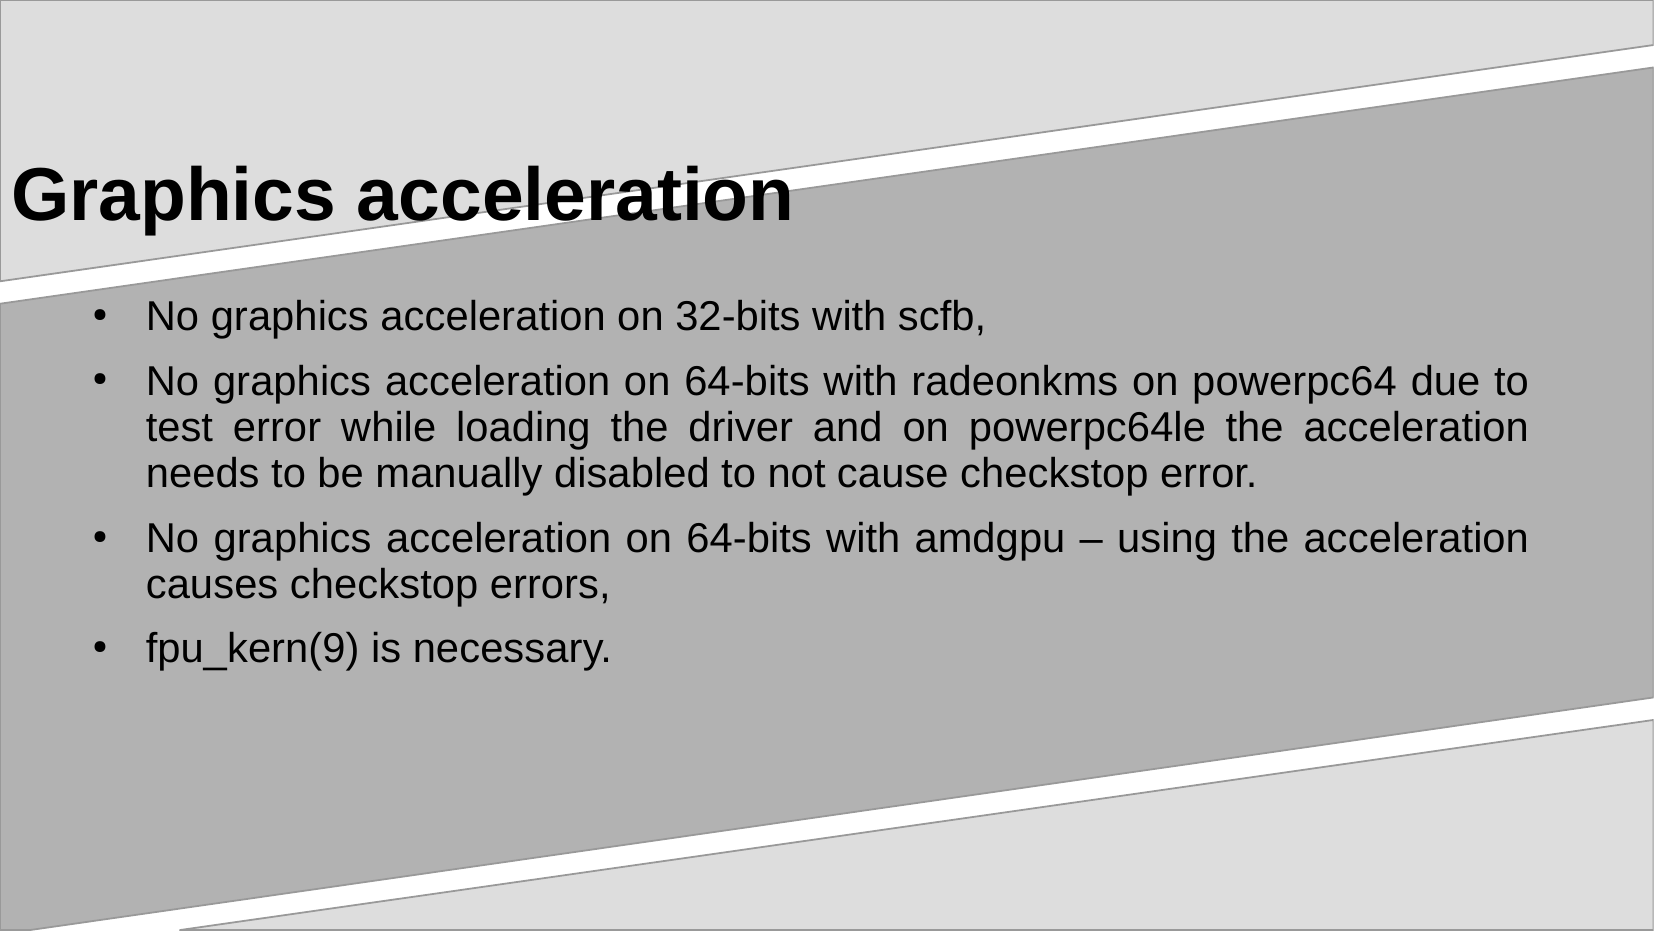

# Graphics acceleration
No graphics acceleration on 32-bits with scfb,
No graphics acceleration on 64-bits with radeonkms on powerpc64 due to test error while loading the driver and on powerpc64le the acceleration needs to be manually disabled to not cause checkstop error.
No graphics acceleration on 64-bits with amdgpu – using the acceleration causes checkstop errors,
fpu_kern(9) is necessary.